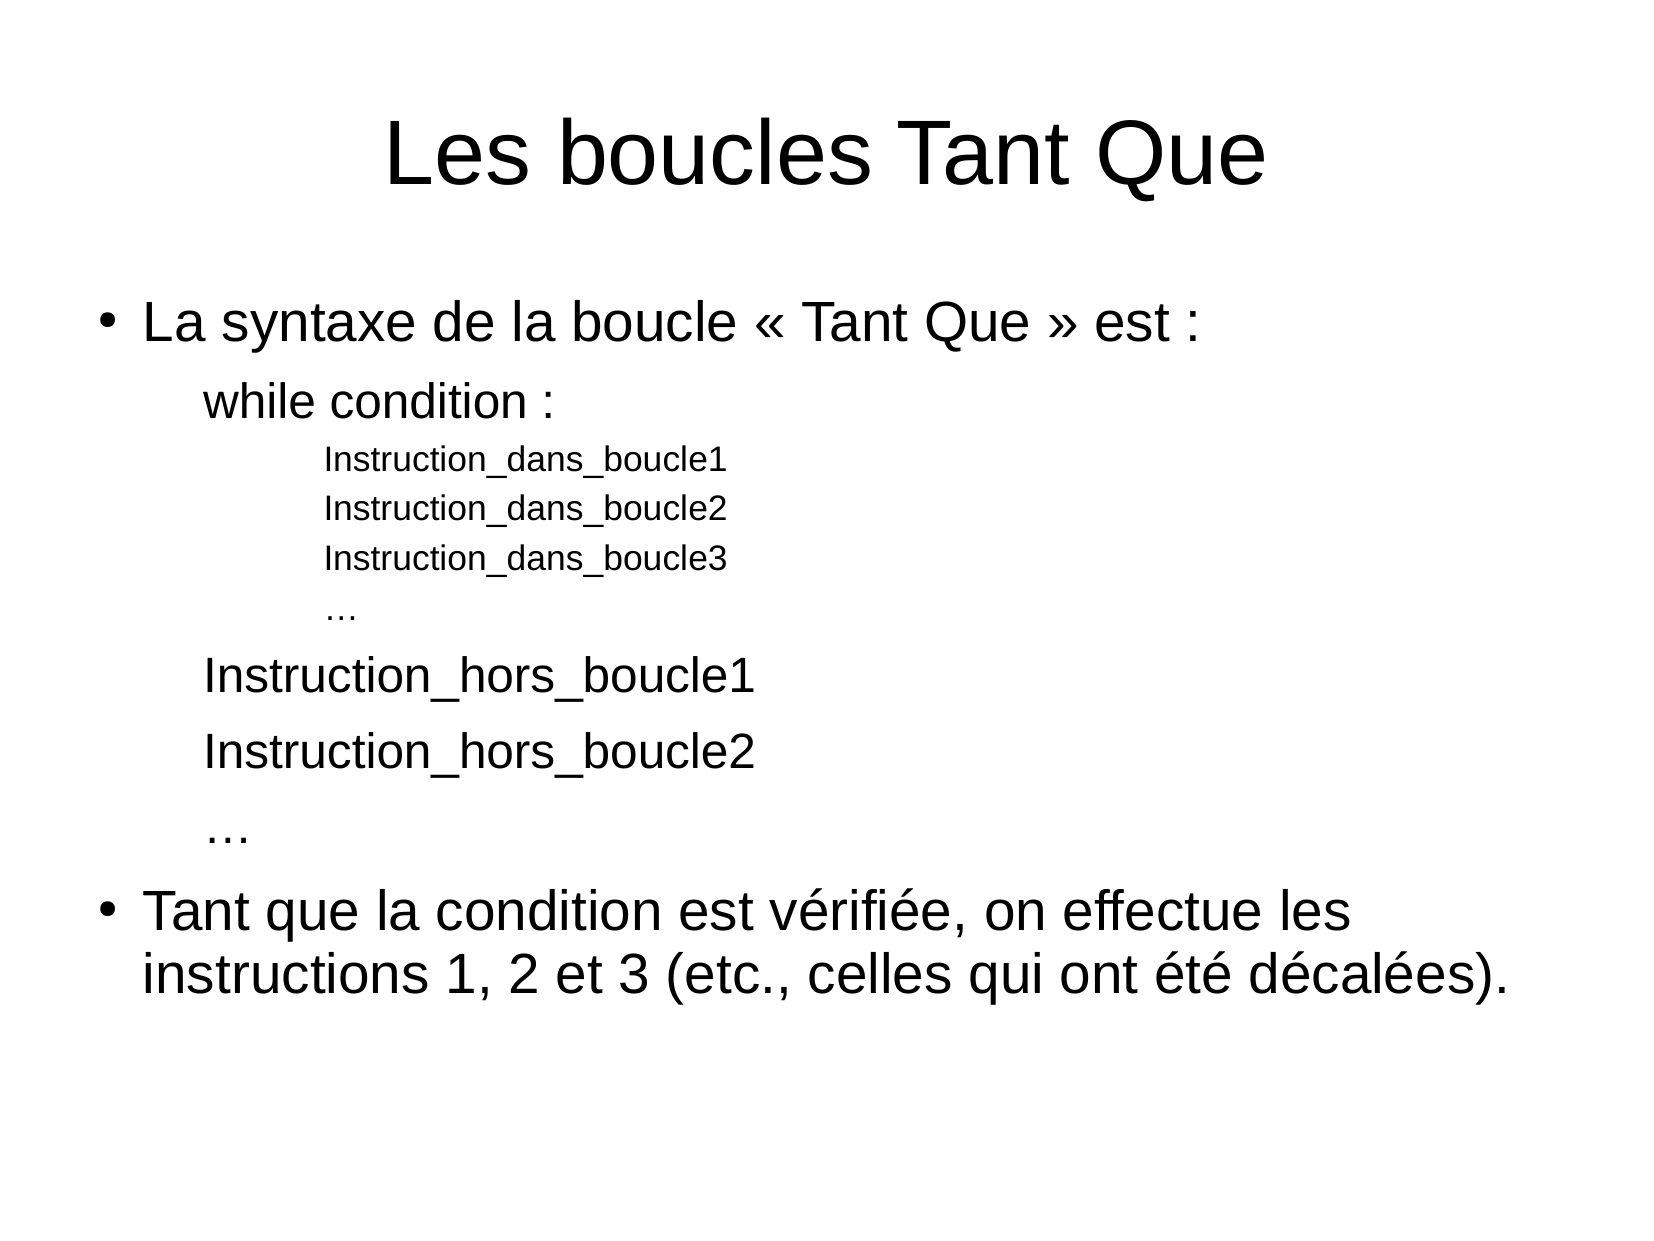

# Les boucles Tant Que
La syntaxe de la boucle « Tant Que » est :
while condition :
Instruction_dans_boucle1
Instruction_dans_boucle2
Instruction_dans_boucle3
…
Instruction_hors_boucle1
Instruction_hors_boucle2
…
Tant que la condition est vérifiée, on effectue les instructions 1, 2 et 3 (etc., celles qui ont été décalées).